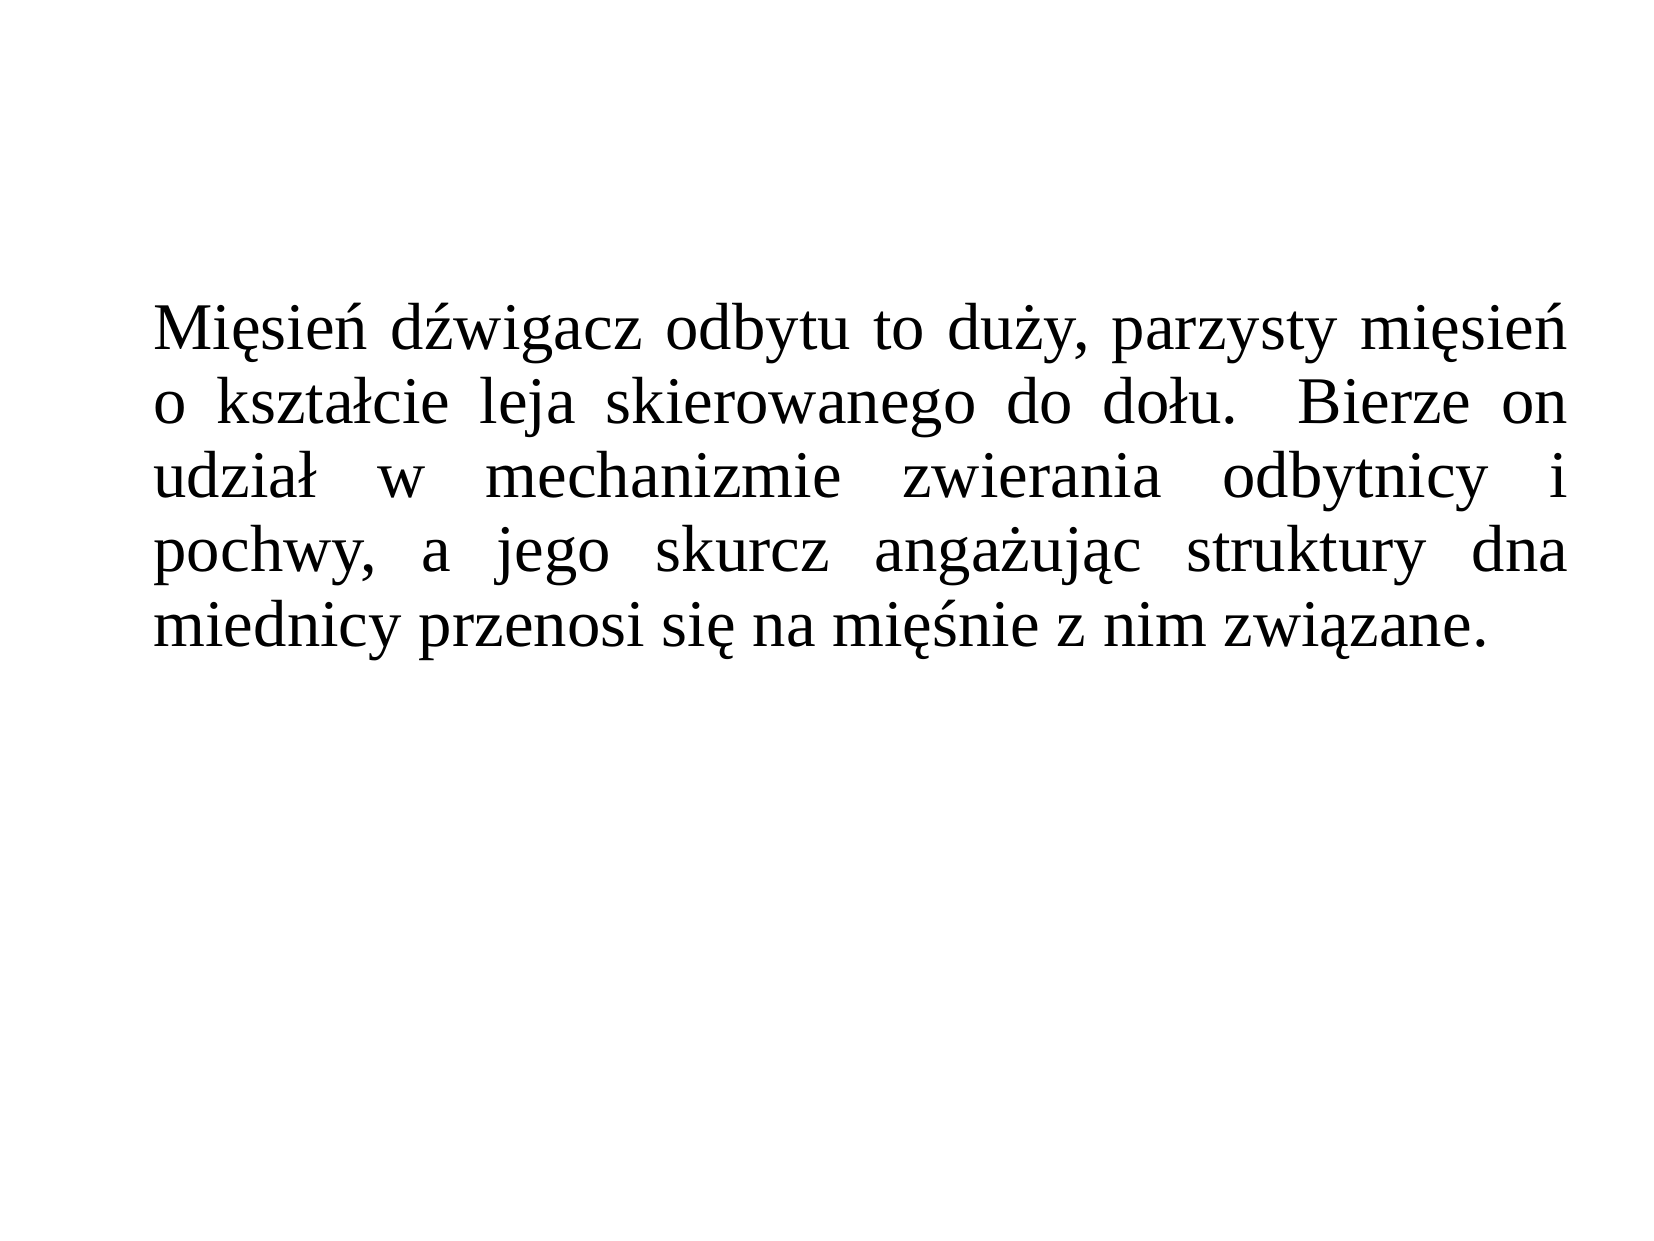

#
Mięsień dźwigacz odbytu to duży, parzysty mięsień o kształcie leja skierowanego do dołu. Bierze on udział w mechanizmie zwierania odbytnicy i pochwy, a jego skurcz angażując struktury dna miednicy przenosi się na mięśnie z nim związane.